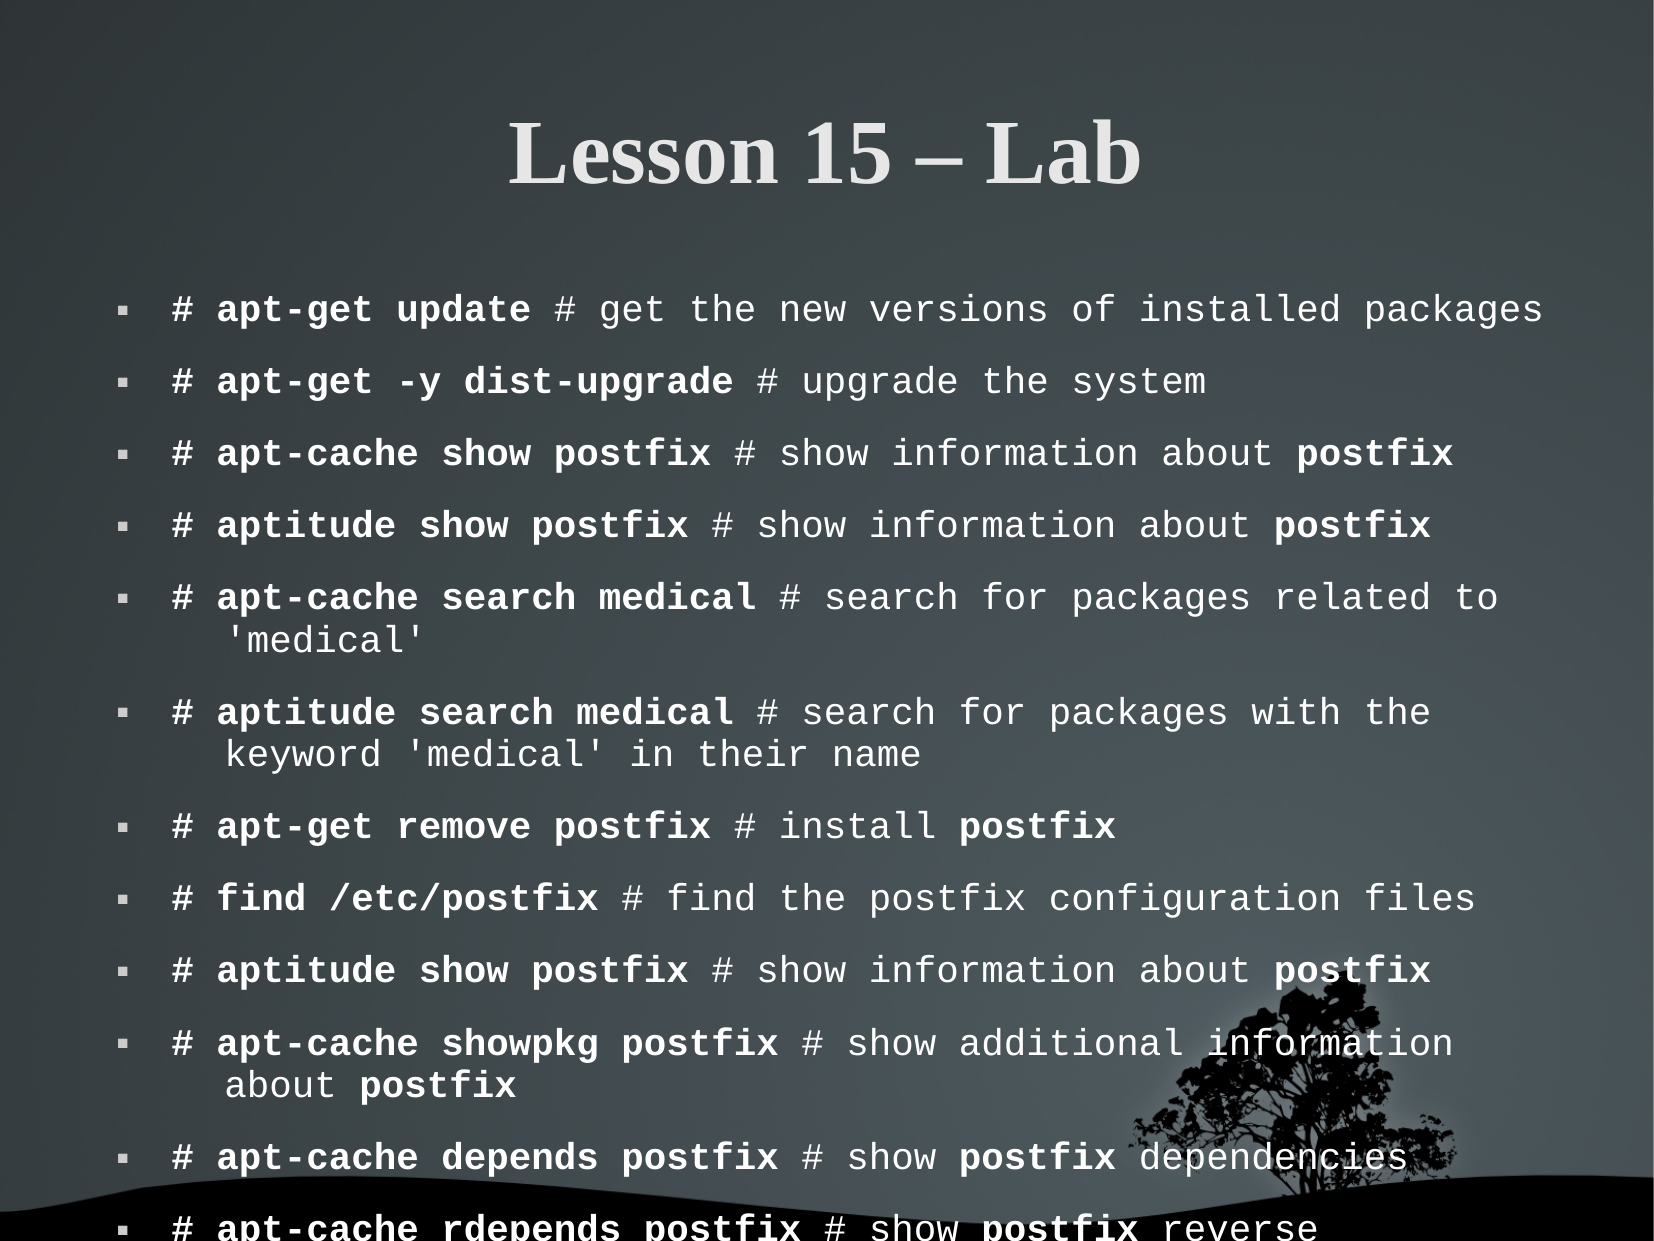

Lesson 15 – Lab
# # apt-get update # get the new versions of installed packages
# apt-get -y dist-upgrade # upgrade the system
# apt-cache show postfix # show information about postfix
# aptitude show postfix # show information about postfix
# apt-cache search medical # search for packages related to 'medical'
# aptitude search medical # search for packages with the keyword 'medical' in their name
# apt-get remove postfix # install postfix
# find /etc/postfix # find the postfix configuration files
# aptitude show postfix # show information about postfix
# apt-cache showpkg postfix # show additional information about postfix
# apt-cache depends postfix # show postfix dependencies
# apt-cache rdepends postfix # show postfix reverse dependencies